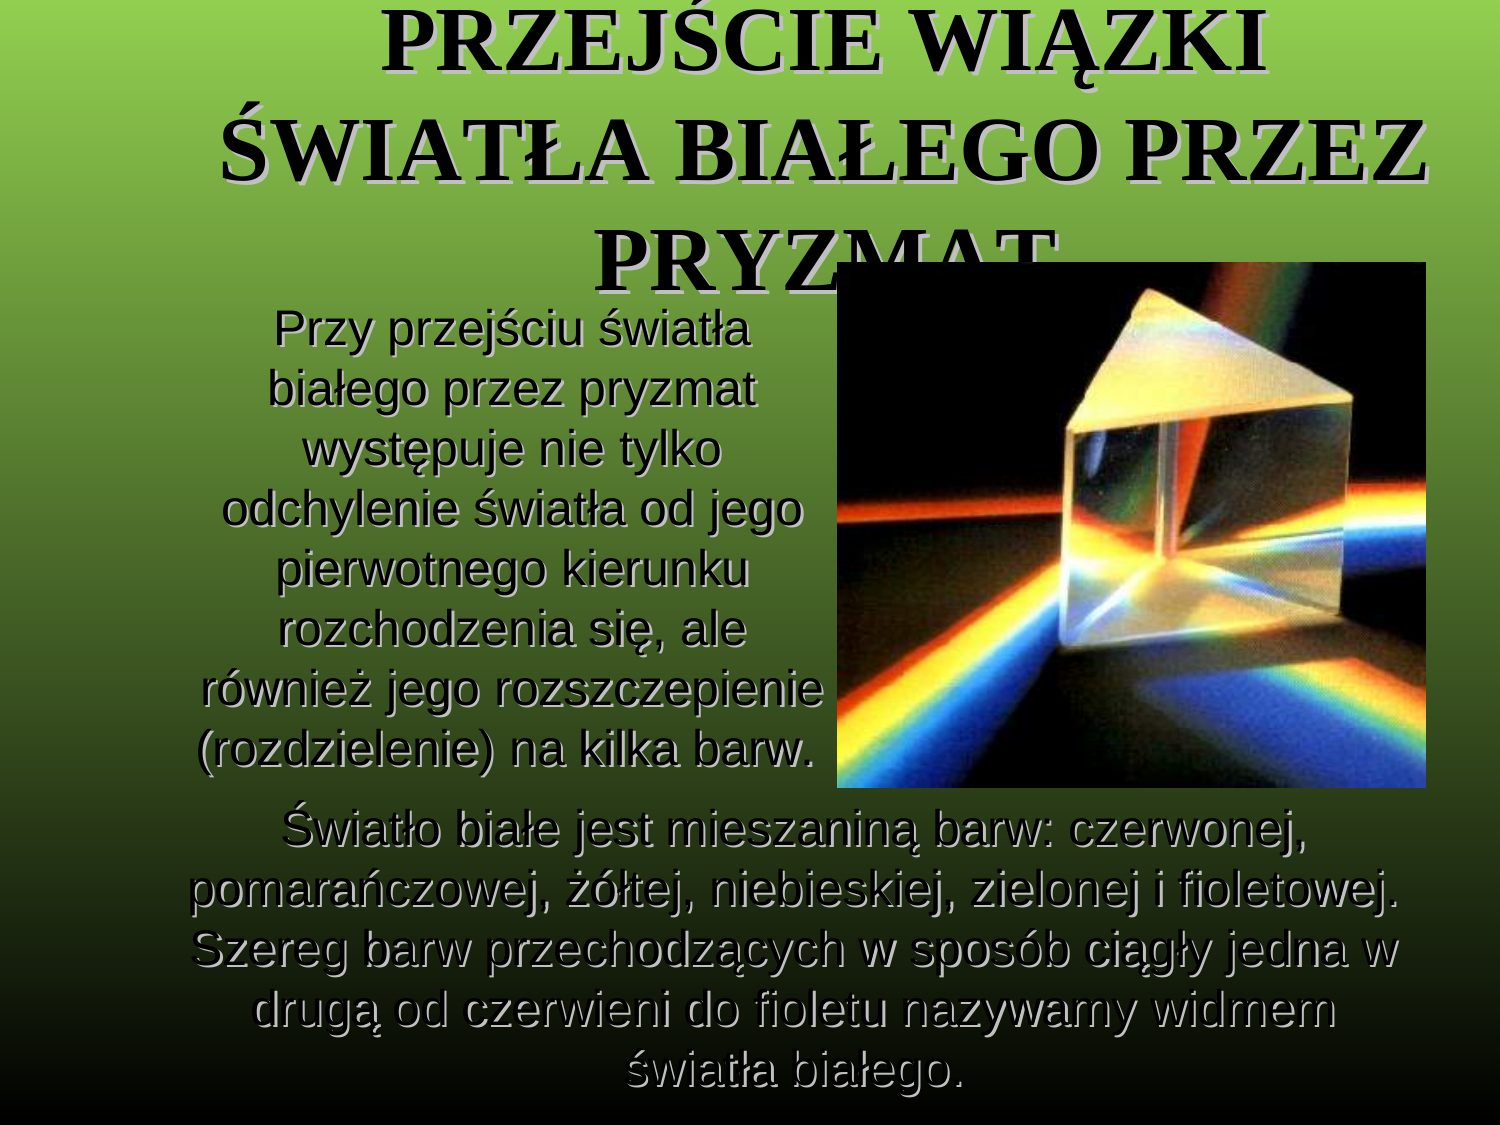

PRZEJŚCIE WIĄZKI ŚWIATŁA BIAŁEGO PRZEZ PRYZMAT
Przy przejściu światła białego przez pryzmat występuje nie tylko odchylenie światła od jego pierwotnego kierunku rozchodzenia się, ale również jego rozszczepienie (rozdzielenie) na kilka barw.
Światło białe jest mieszaniną barw: czerwonej, pomarańczowej, żółtej, niebieskiej, zielonej i fioletowej. Szereg barw przechodzących w sposób ciągły jedna w drugą od czerwieni do fioletu nazywamy widmem światła białego.